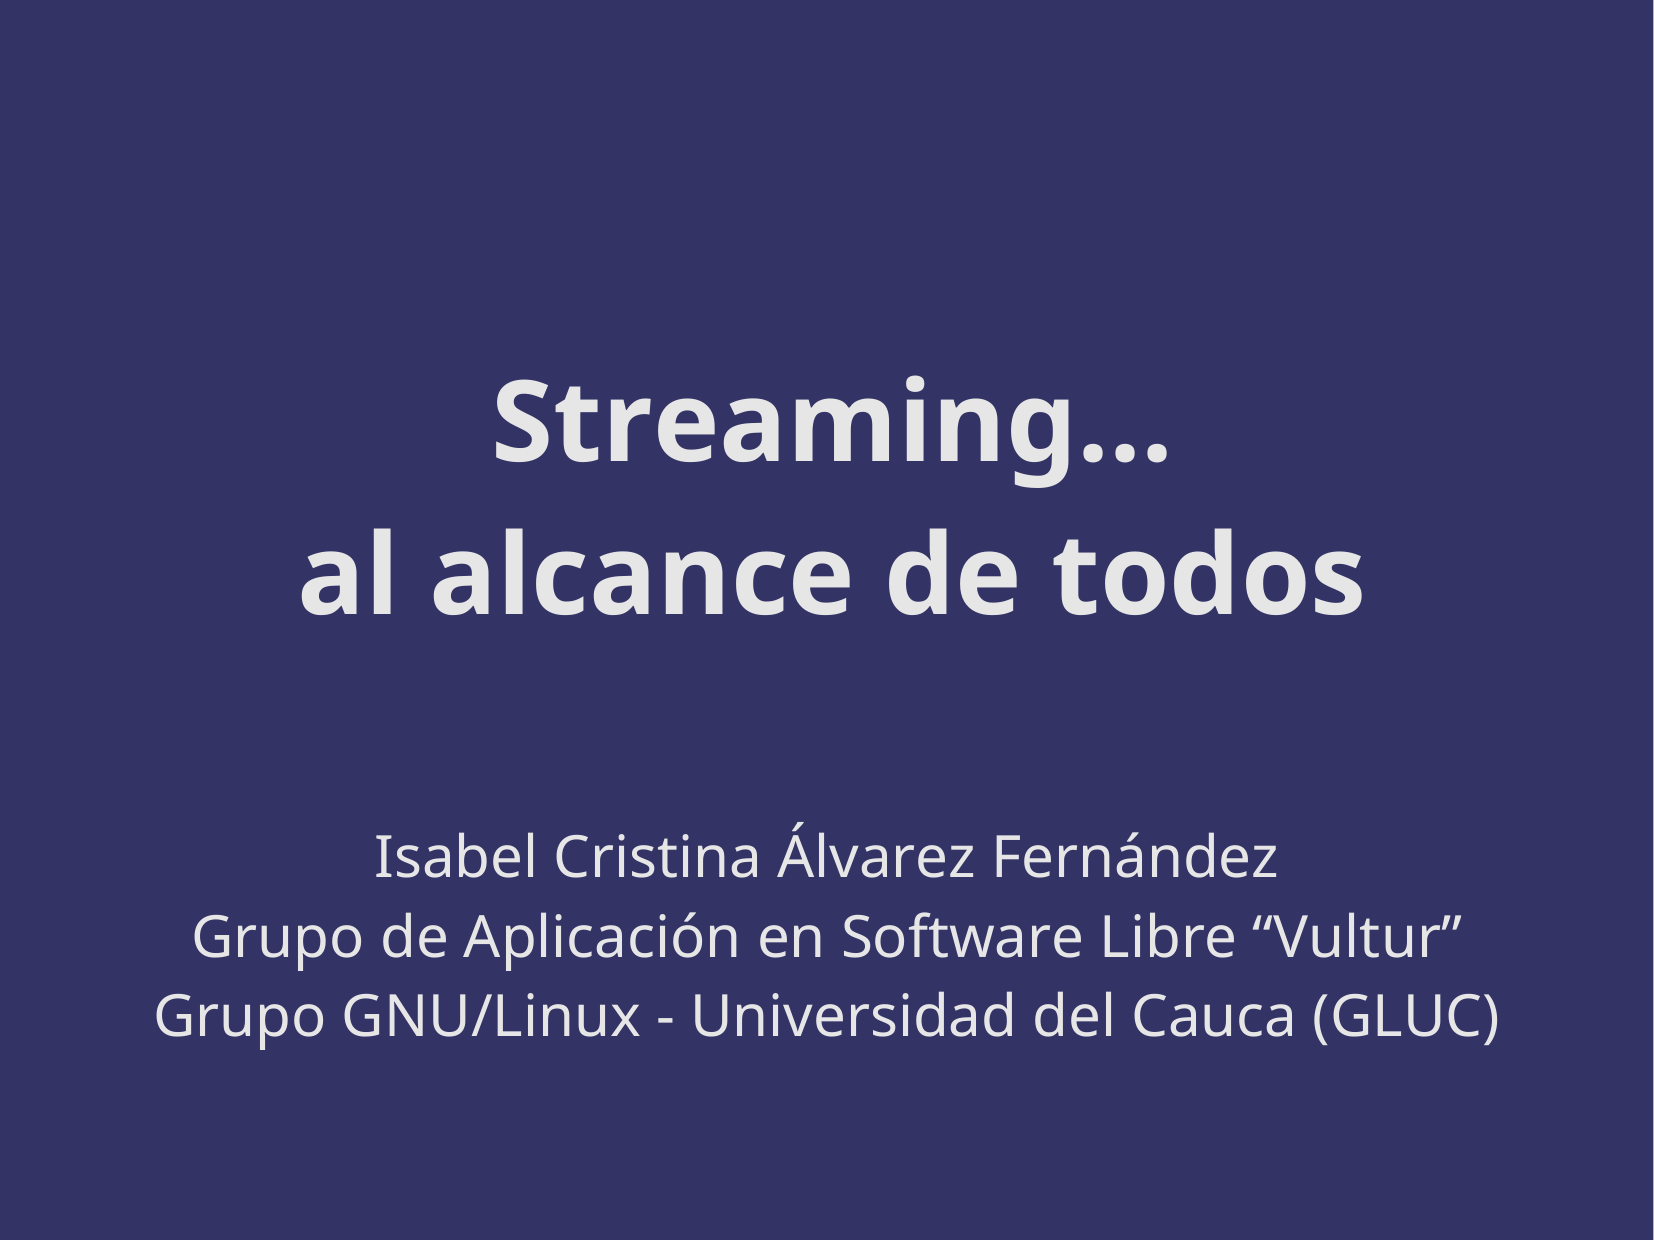

# Streaming... al alcance de todos
Isabel Cristina Álvarez Fernández
Grupo de Aplicación en Software Libre “Vultur”
Grupo GNU/Linux - Universidad del Cauca (GLUC)